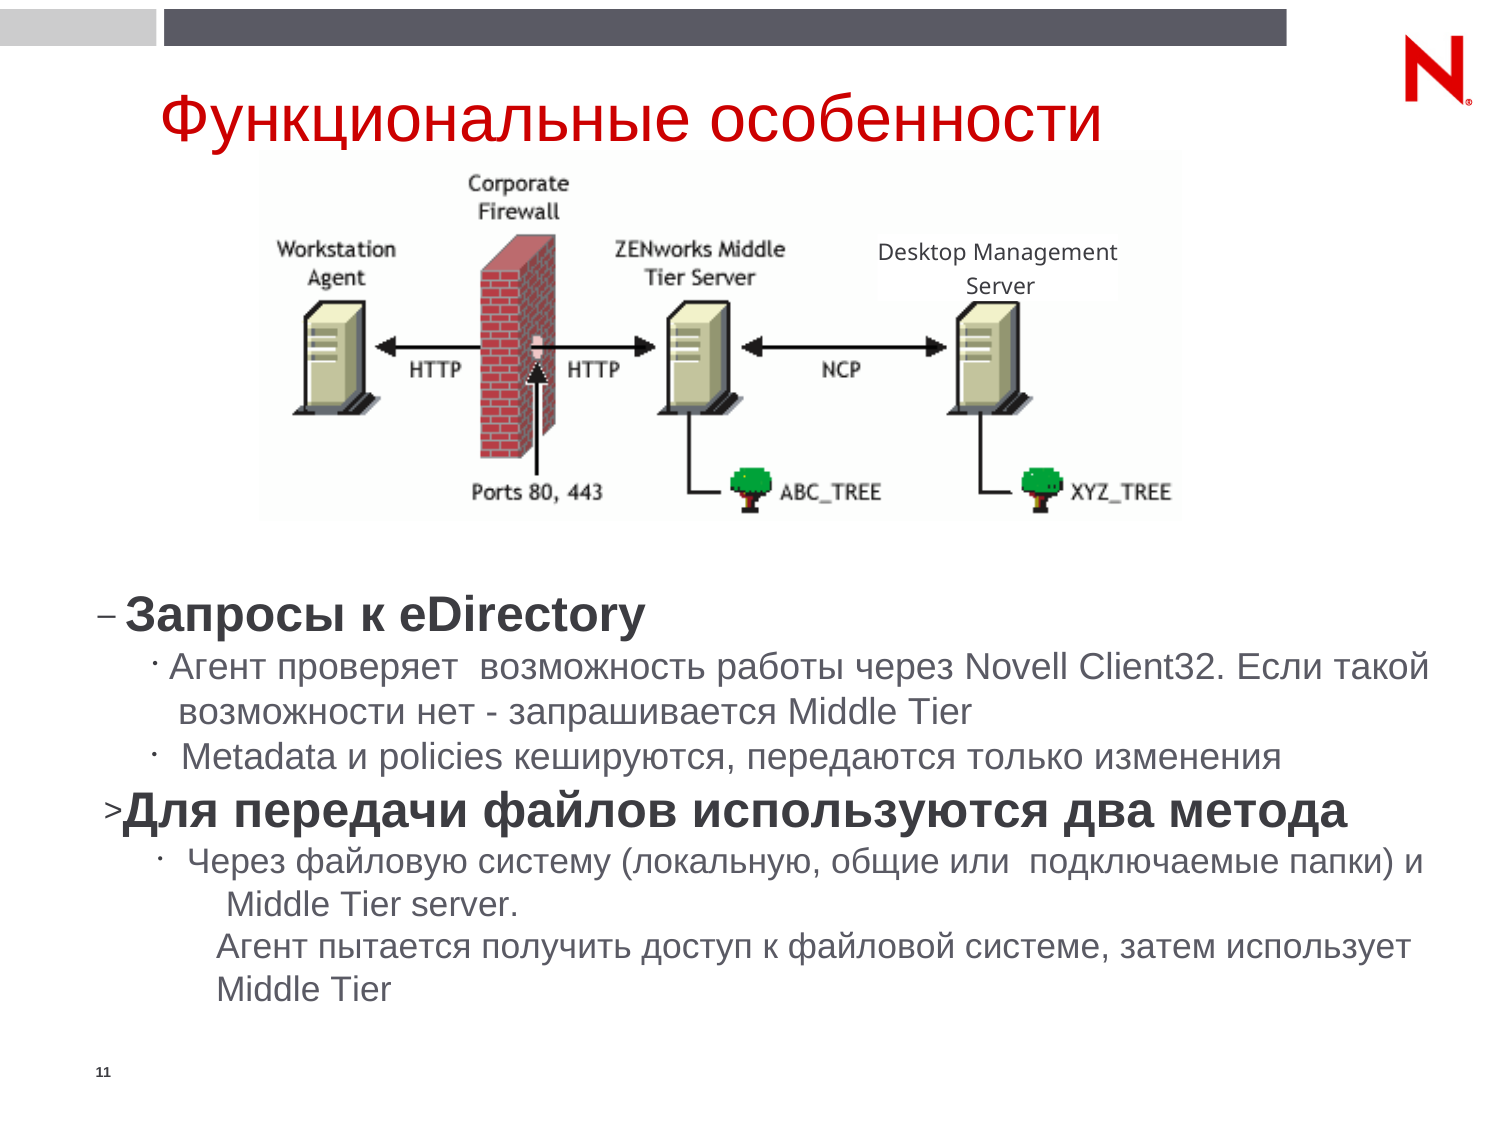

Функциональные особенности
Desktop Management
 Server
Запросы к eDirectory
 Агент проверяет возможность работы через Novell Client32. Если такой
 возможности нет - запрашивается Middle Tier
Metadata и policies кешируются, передаются только изменения
Для передачи файлов используются два метода
Через файловую систему (локальную, общие или подключаемые папки) и
 Middle Tier server.
Агент пытается получить доступ к файловой системе, затем использует
Middle Tier